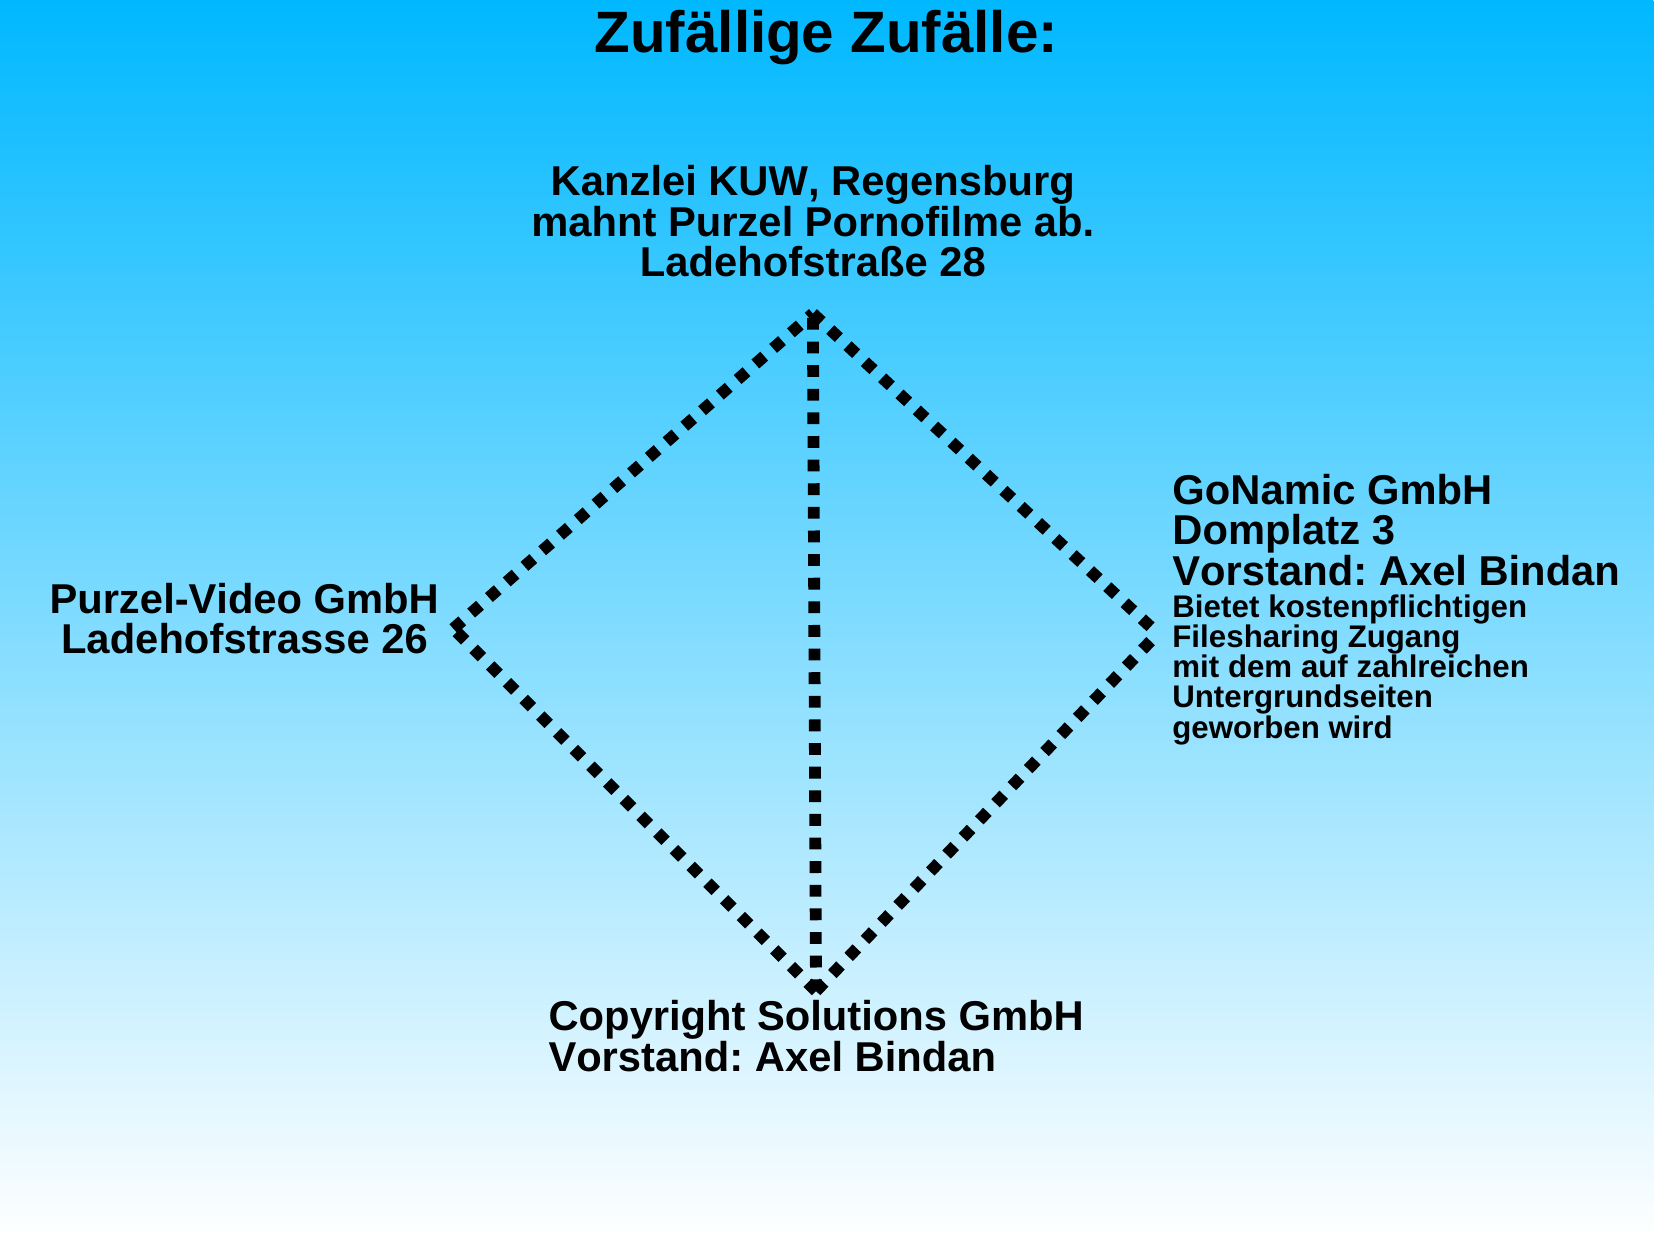

Zufällige Zufälle:
Kanzlei KUW, Regensburg
mahnt Purzel Pornofilme ab.
Ladehofstraße 28
GoNamic GmbH
Domplatz 3
Vorstand: Axel Bindan
Bietet kostenpflichtigen
Filesharing Zugang
mit dem auf zahlreichen
Untergrundseiten
geworben wird
Purzel-Video GmbH
Ladehofstrasse 26
Copyright Solutions GmbH
Vorstand: Axel Bindan